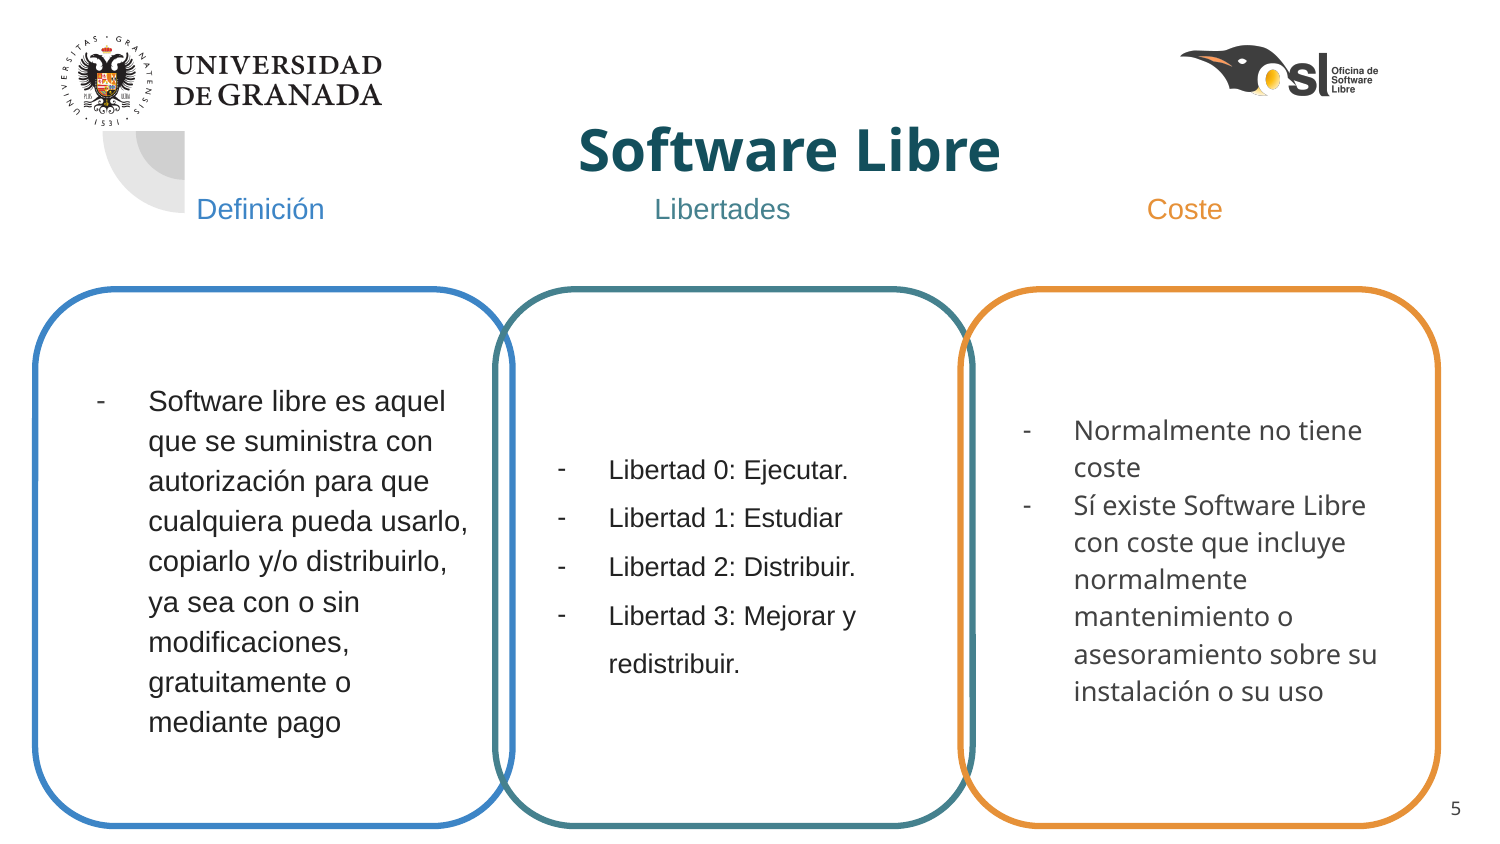

# Software Libre
Definición
Libertades
Coste
Software libre es aquel que se suministra con autorización para que cualquiera pueda usarlo, copiarlo y/o distribuirlo, ya sea con o sin modificaciones, gratuitamente o mediante pago
Libertad 0: Ejecutar.
Libertad 1: Estudiar
Libertad 2: Distribuir.
Libertad 3: Mejorar y redistribuir.
Normalmente no tiene coste
Sí existe Software Libre con coste que incluye normalmente mantenimiento o asesoramiento sobre su instalación o su uso